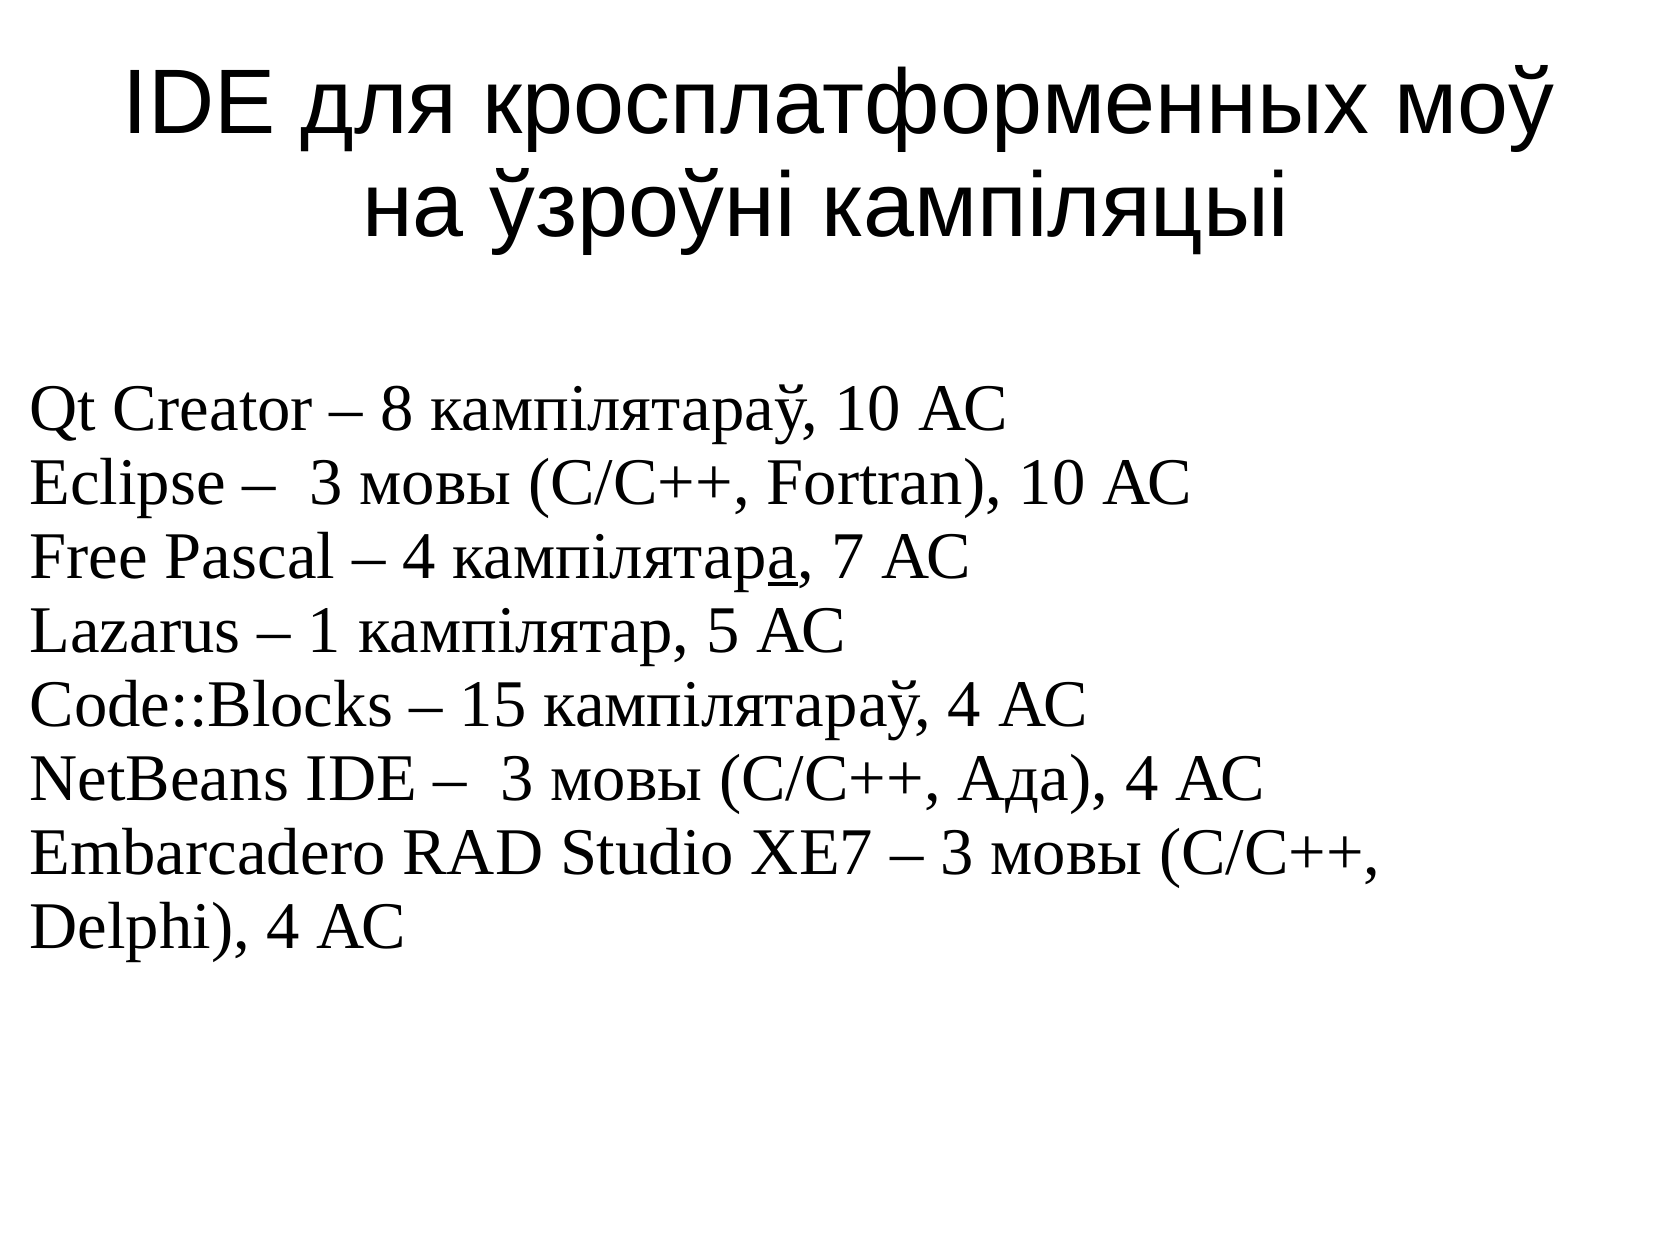

# IDE для кросплатформенных моў на ўзроўні кампіляцыі
Qt Creator – 8 кампілятараў, 10 АС
Eclipse – 3 мовы (C/С++, Fortran), 10 АС
Free Pascal – 4 кампілятара, 7 АС
Lazarus – 1 кампілятар, 5 АС
Code::Blocks – 15 кампілятараў, 4 АС
NetBeans IDE – 3 мовы (C/С++, Ада), 4 АС
Embarcadero RAD Studio XE7 – 3 мовы (C/С++, Delphi), 4 АС